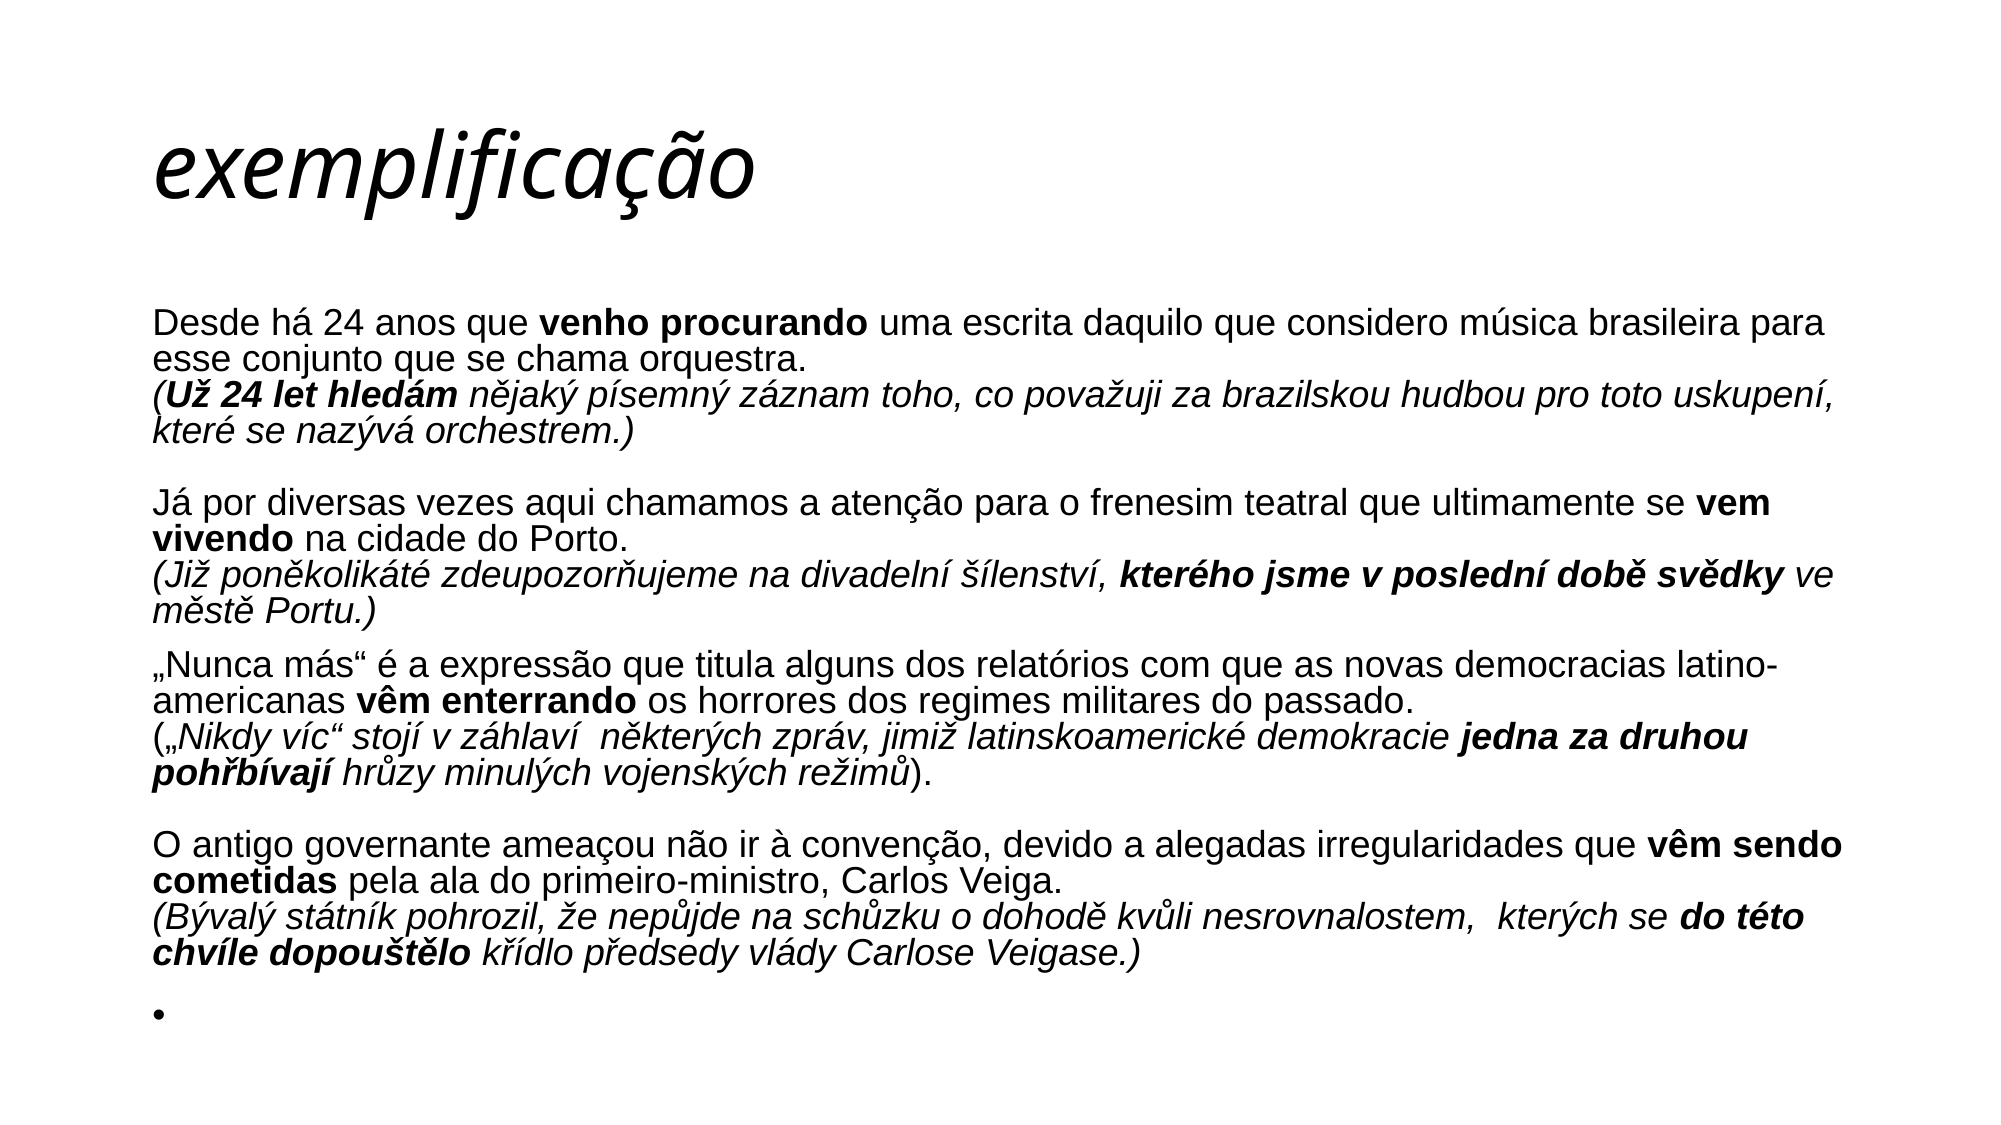

# exemplificação
Desde há 24 anos que venho procurando uma escrita daquilo que considero música brasileira para esse conjunto que se chama orquestra.
(Už 24 let hledám nějaký písemný záznam toho, co považuji za brazilskou hudbou pro toto uskupení, které se nazývá orchestrem.)
Já por diversas vezes aqui chamamos a atenção para o frenesim teatral que ultimamente se vem vivendo na cidade do Porto.
(Již poněkolikáté zdeupozorňujeme na divadelní šílenství, kterého jsme v poslední době svědky ve městě Portu.)
„Nunca más“ é a expressão que titula alguns dos relatórios com que as novas democracias latino-americanas vêm enterrando os horrores dos regimes militares do passado.
(„Nikdy víc“ stojí v záhlaví některých zpráv, jimiž latinskoamerické demokracie jedna za druhou pohřbívají hrůzy minulých vojenských režimů).
O antigo governante ameaçou não ir à convenção, devido a alegadas irregularidades que vêm sendo cometidas pela ala do primeiro-ministro, Carlos Veiga.
(Bývalý státník pohrozil, že nepůjde na schůzku o dohodě kvůli nesrovnalostem, kterých se do této chvíle dopouštělo křídlo předsedy vlády Carlose Veigase.)